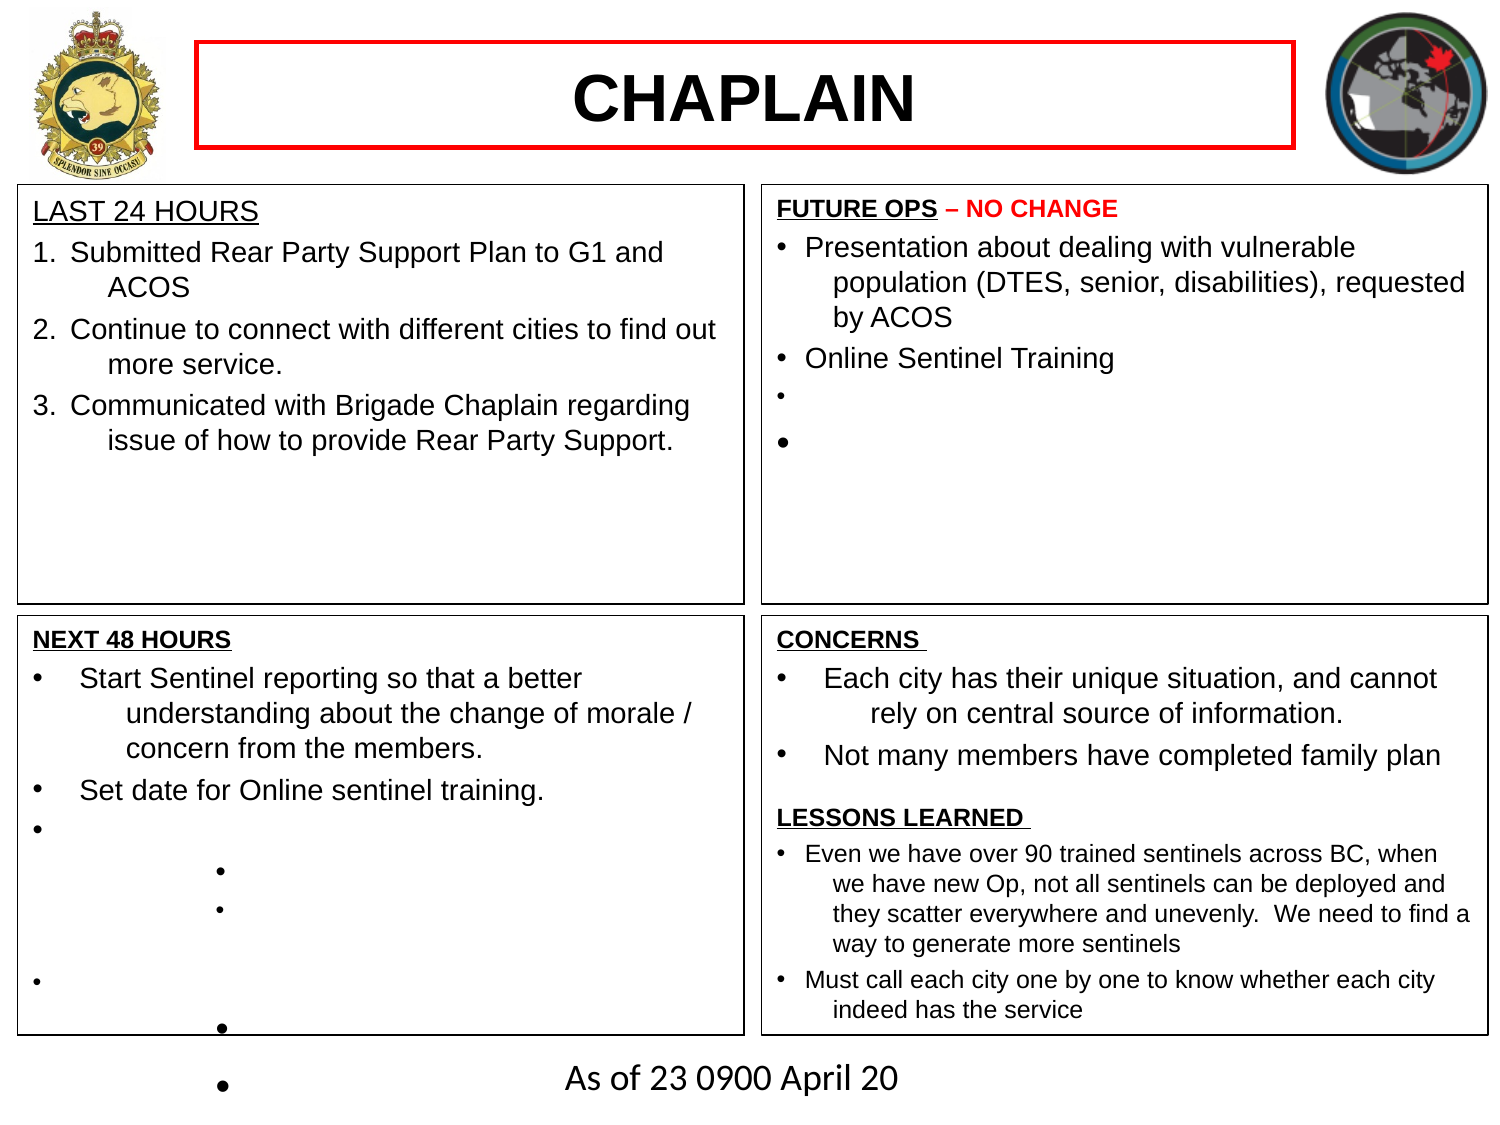

# CHAPLAIN
LAST 24 HOURS
Submitted Rear Party Support Plan to G1 and ACOS
Continue to connect with different cities to find out more service.
Communicated with Brigade Chaplain regarding issue of how to provide Rear Party Support.
FUTURE OPS – NO CHANGE
Presentation about dealing with vulnerable population (DTES, senior, disabilities), requested by ACOS
Online Sentinel Training
NEXT 48 HOURS
Start Sentinel reporting so that a better understanding about the change of morale / concern from the members.
Set date for Online sentinel training.
CONCERNS
Each city has their unique situation, and cannot rely on central source of information.
Not many members have completed family plan
LESSONS LEARNED
Even we have over 90 trained sentinels across BC, when we have new Op, not all sentinels can be deployed and they scatter everywhere and unevenly. We need to find a way to generate more sentinels
Must call each city one by one to know whether each city indeed has the service
As of 23 0900 April 20